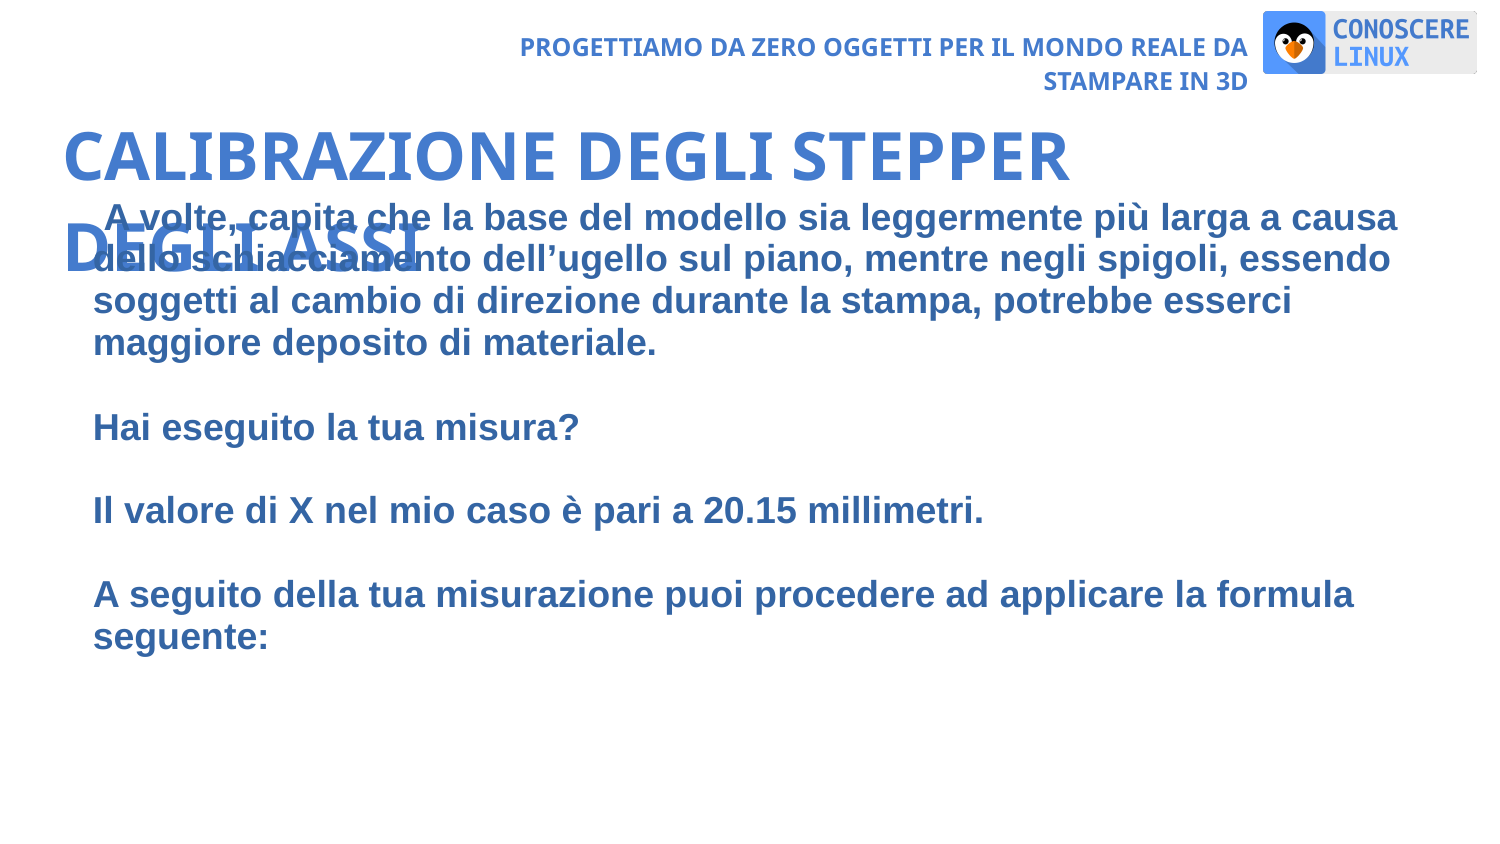

PROGETTIAMO DA ZERO OGGETTI PER IL MONDO REALE DA STAMPARE IN 3D
CALIBRAZIONE DEGLI STEPPER DEGLI ASSI
 A volte, capita che la base del modello sia leggermente più larga a causa dello schiacciamento dell’ugello sul piano, mentre negli spigoli, essendo soggetti al cambio di direzione durante la stampa, potrebbe esserci maggiore deposito di materiale.
Hai eseguito la tua misura?
Il valore di X nel mio caso è pari a 20.15 millimetri.
A seguito della tua misurazione puoi procedere ad applicare la formula seguente: